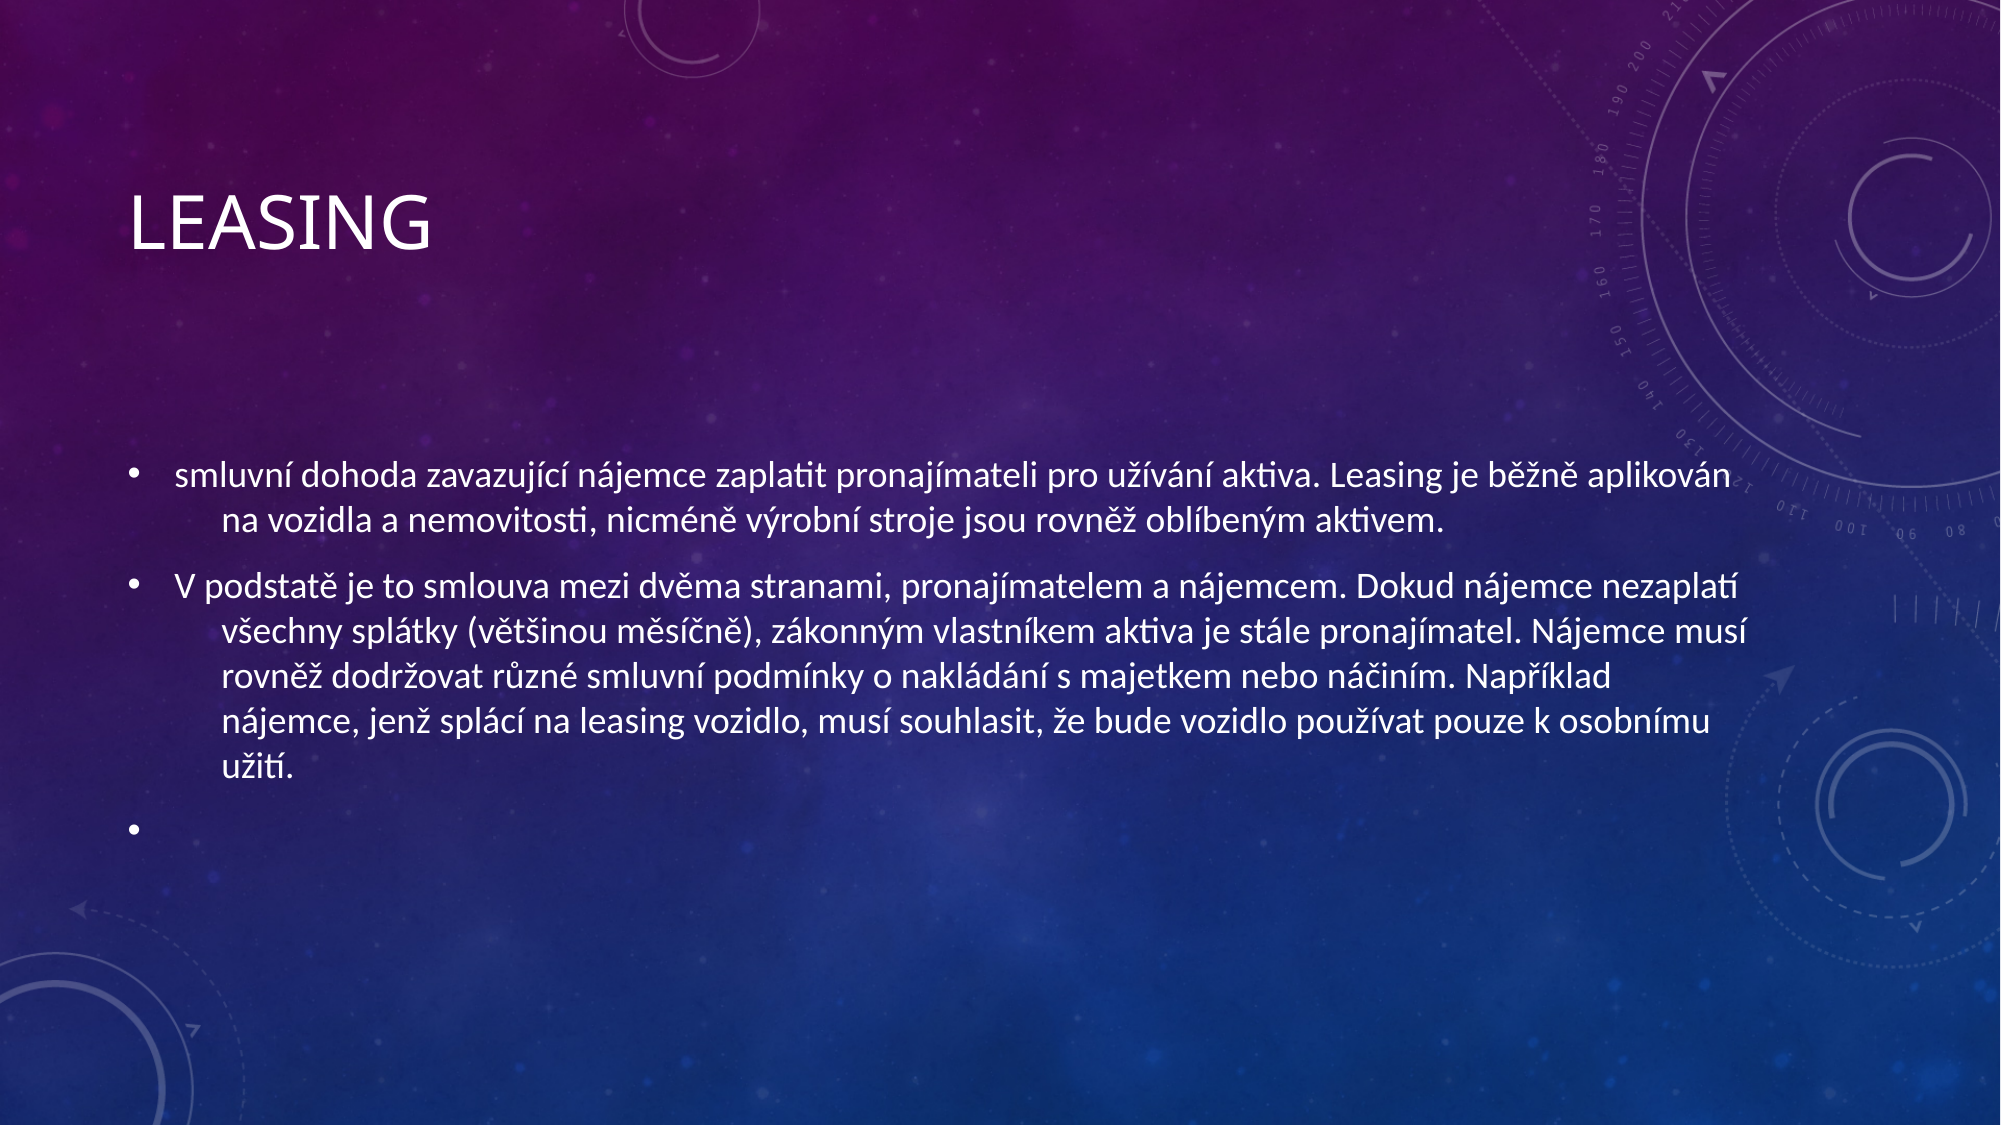

# LEASING
smluvní dohoda zavazující nájemce zaplatit pronajímateli pro užívání aktiva. Leasing je běžně aplikován na vozidla a nemovitosti, nicméně výrobní stroje jsou rovněž oblíbeným aktivem.
V podstatě je to smlouva mezi dvěma stranami, pronajímatelem a nájemcem. Dokud nájemce nezaplatí všechny splátky (většinou měsíčně), zákonným vlastníkem aktiva je stále pronajímatel. Nájemce musí rovněž dodržovat různé smluvní podmínky o nakládání s majetkem nebo náčiním. Například nájemce, jenž splácí na leasing vozidlo, musí souhlasit, že bude vozidlo používat pouze k osobnímu užití.